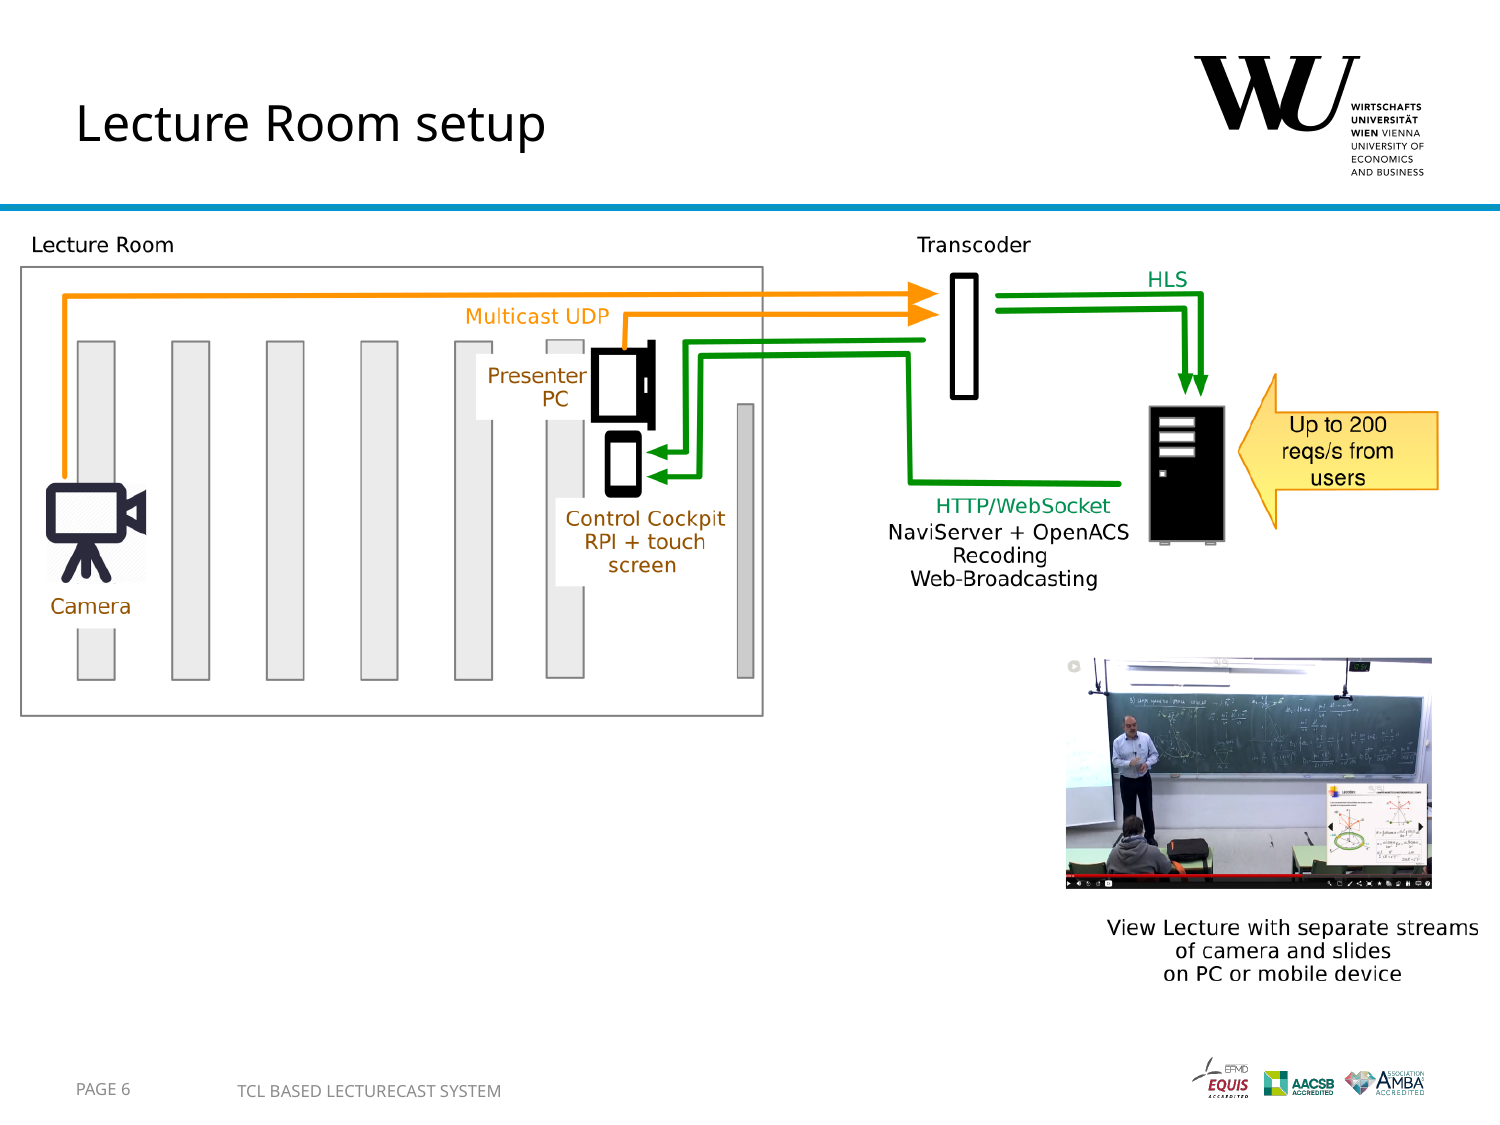

# Lecture Room setup
Page
Tcl based lecturecast system